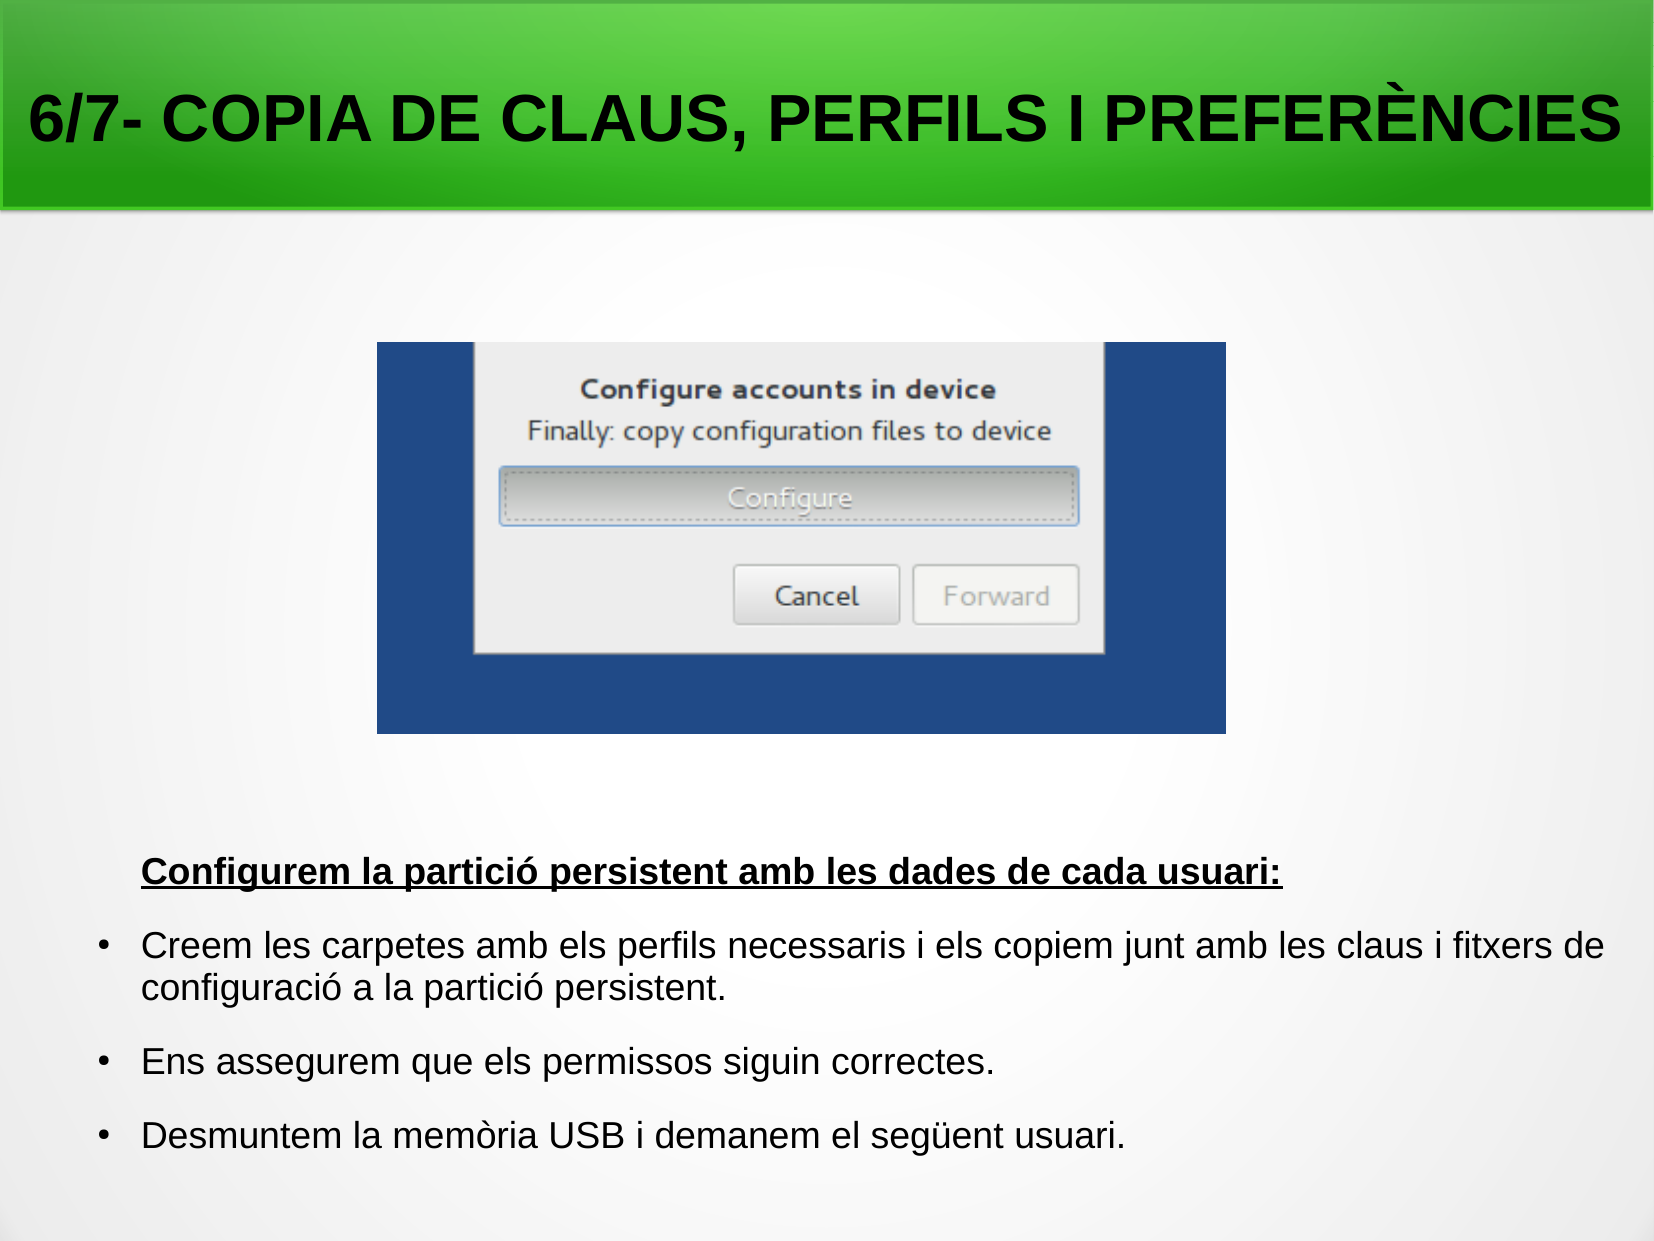

# 6/7- COPIA DE CLAUS, PERFILS I PREFERÈNCIES
Configurem la partició persistent amb les dades de cada usuari:
Creem les carpetes amb els perfils necessaris i els copiem junt amb les claus i fitxers de configuració a la partició persistent.
Ens assegurem que els permissos siguin correctes.
Desmuntem la memòria USB i demanem el següent usuari.